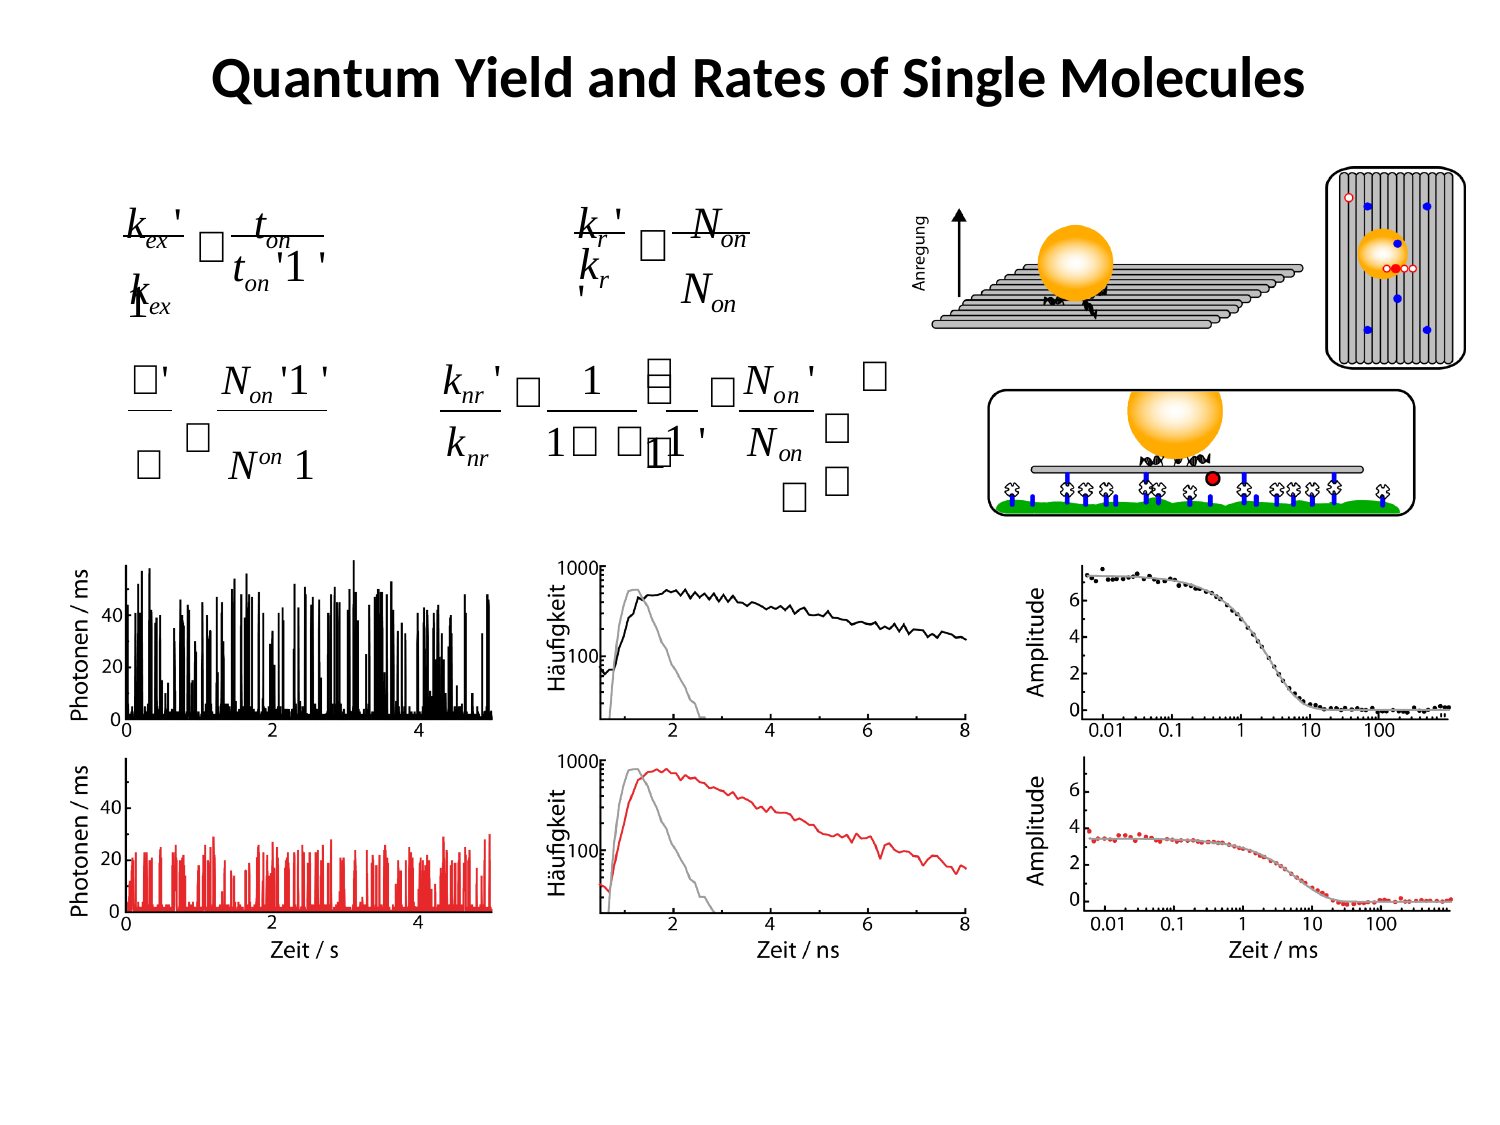

# Quantum Yield and Rates of Single Molecules
kr '  Non '
kex '  ton 
kr
ton ' '
Non
kex
 

'	Non ' '
Non '
knr '	1

		
k	1 	 '	N
 	N	

on	
on
nr